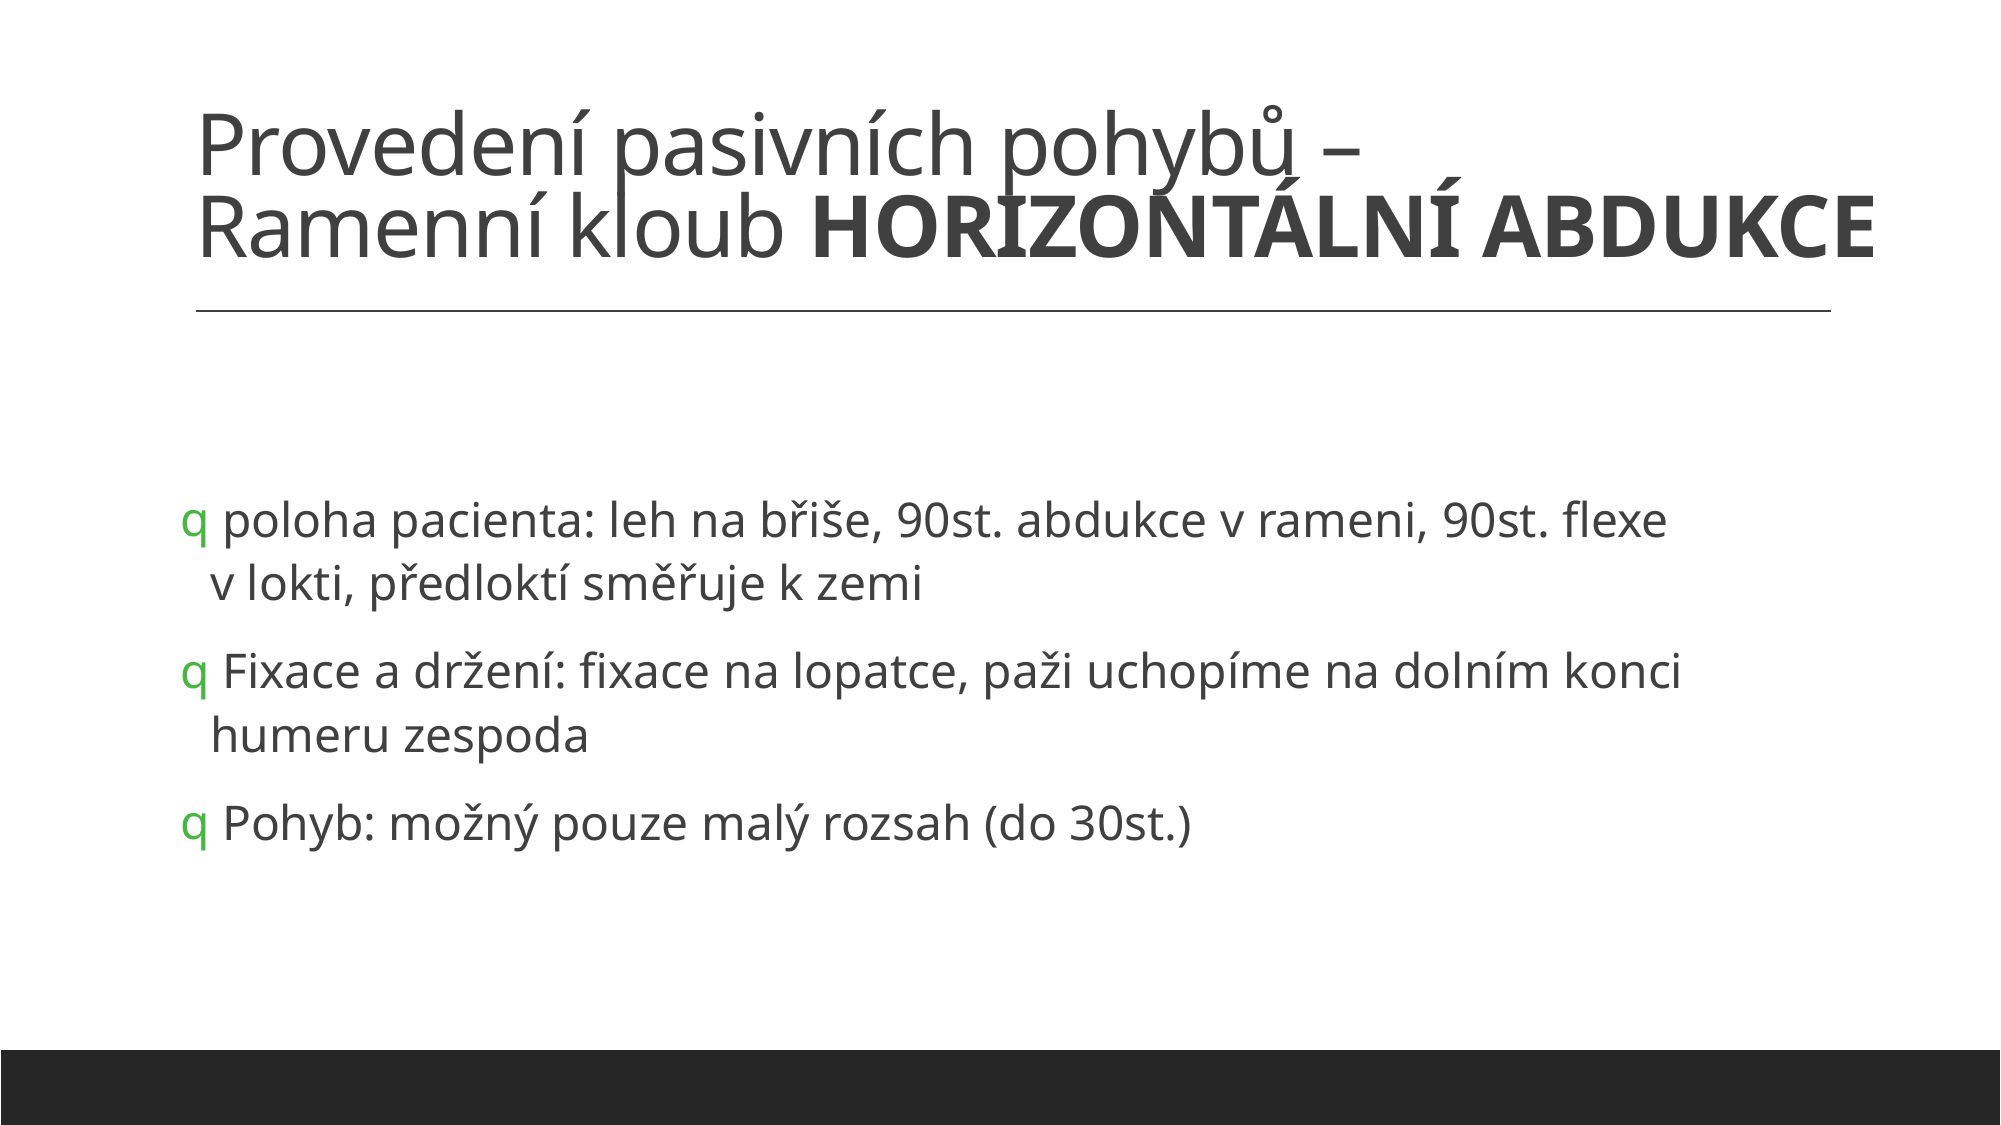

# Provedení pasivních pohybů –Ramenní kloub HORIZONTÁLNÍ ABDUKCE
 poloha pacienta: leh na břiše, 90st. abdukce v rameni, 90st. flexe v lokti, předloktí směřuje k zemi
 Fixace a držení: fixace na lopatce, paži uchopíme na dolním konci humeru zespoda
 Pohyb: možný pouze malý rozsah (do 30st.)